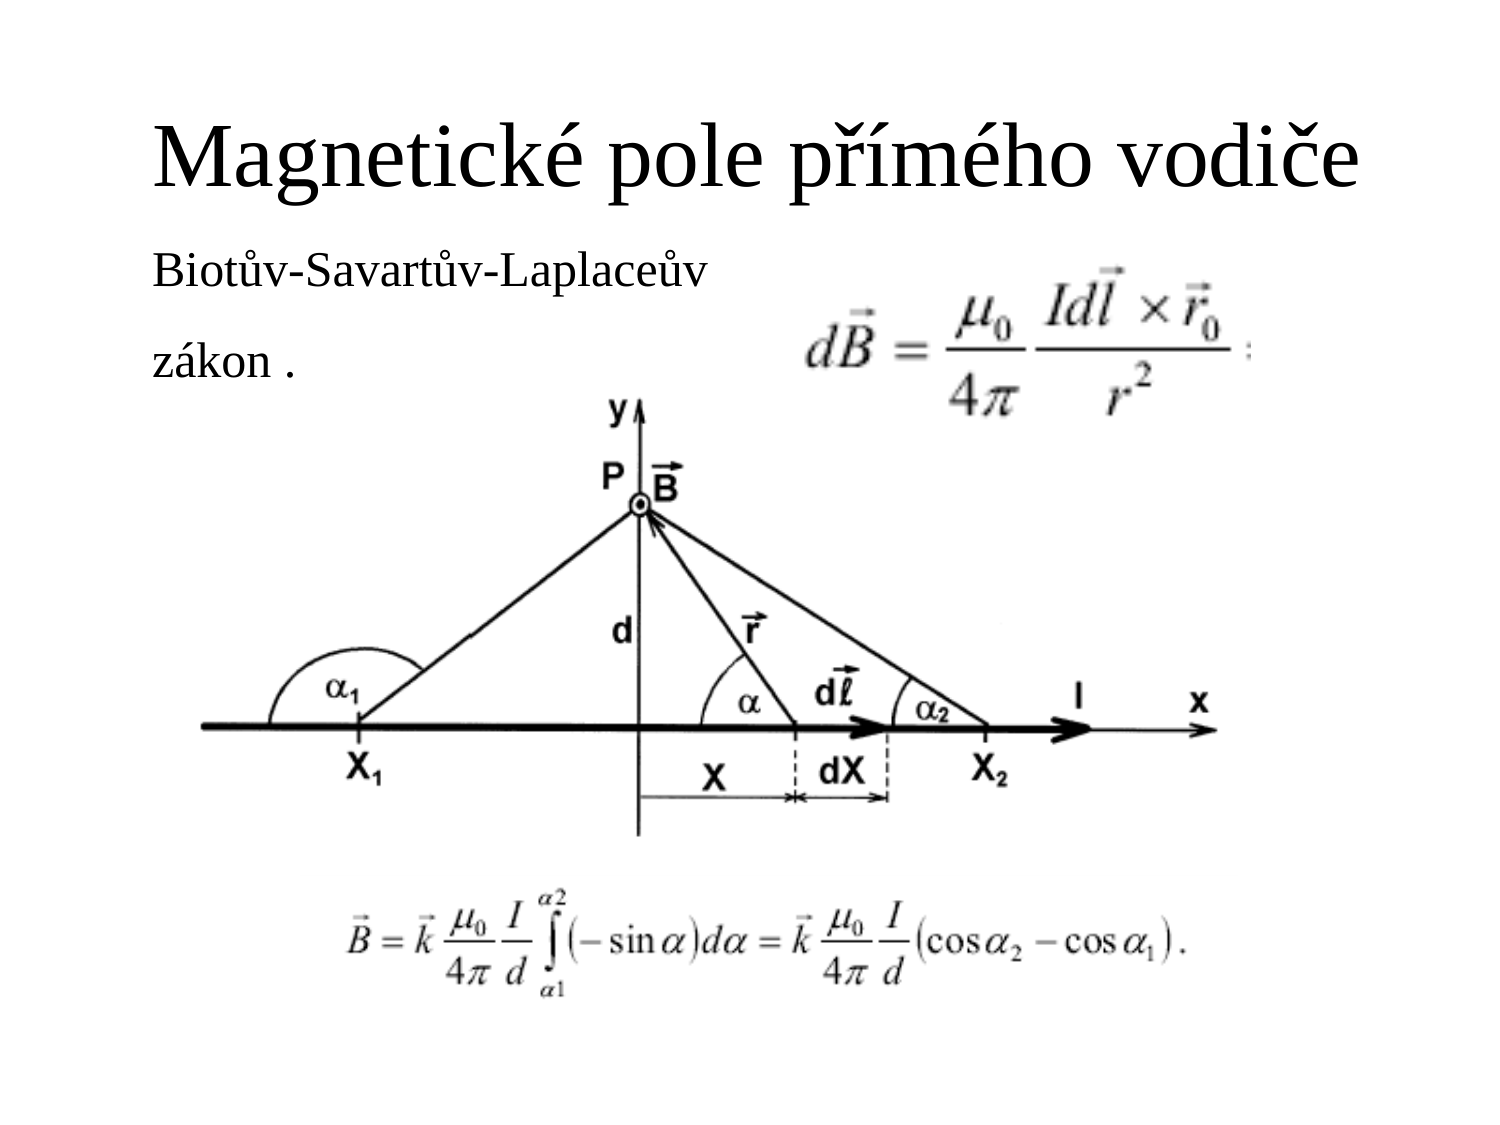

Magnetické pole přímého vodiče
Biotův-Savartův-Laplaceův
zákon .